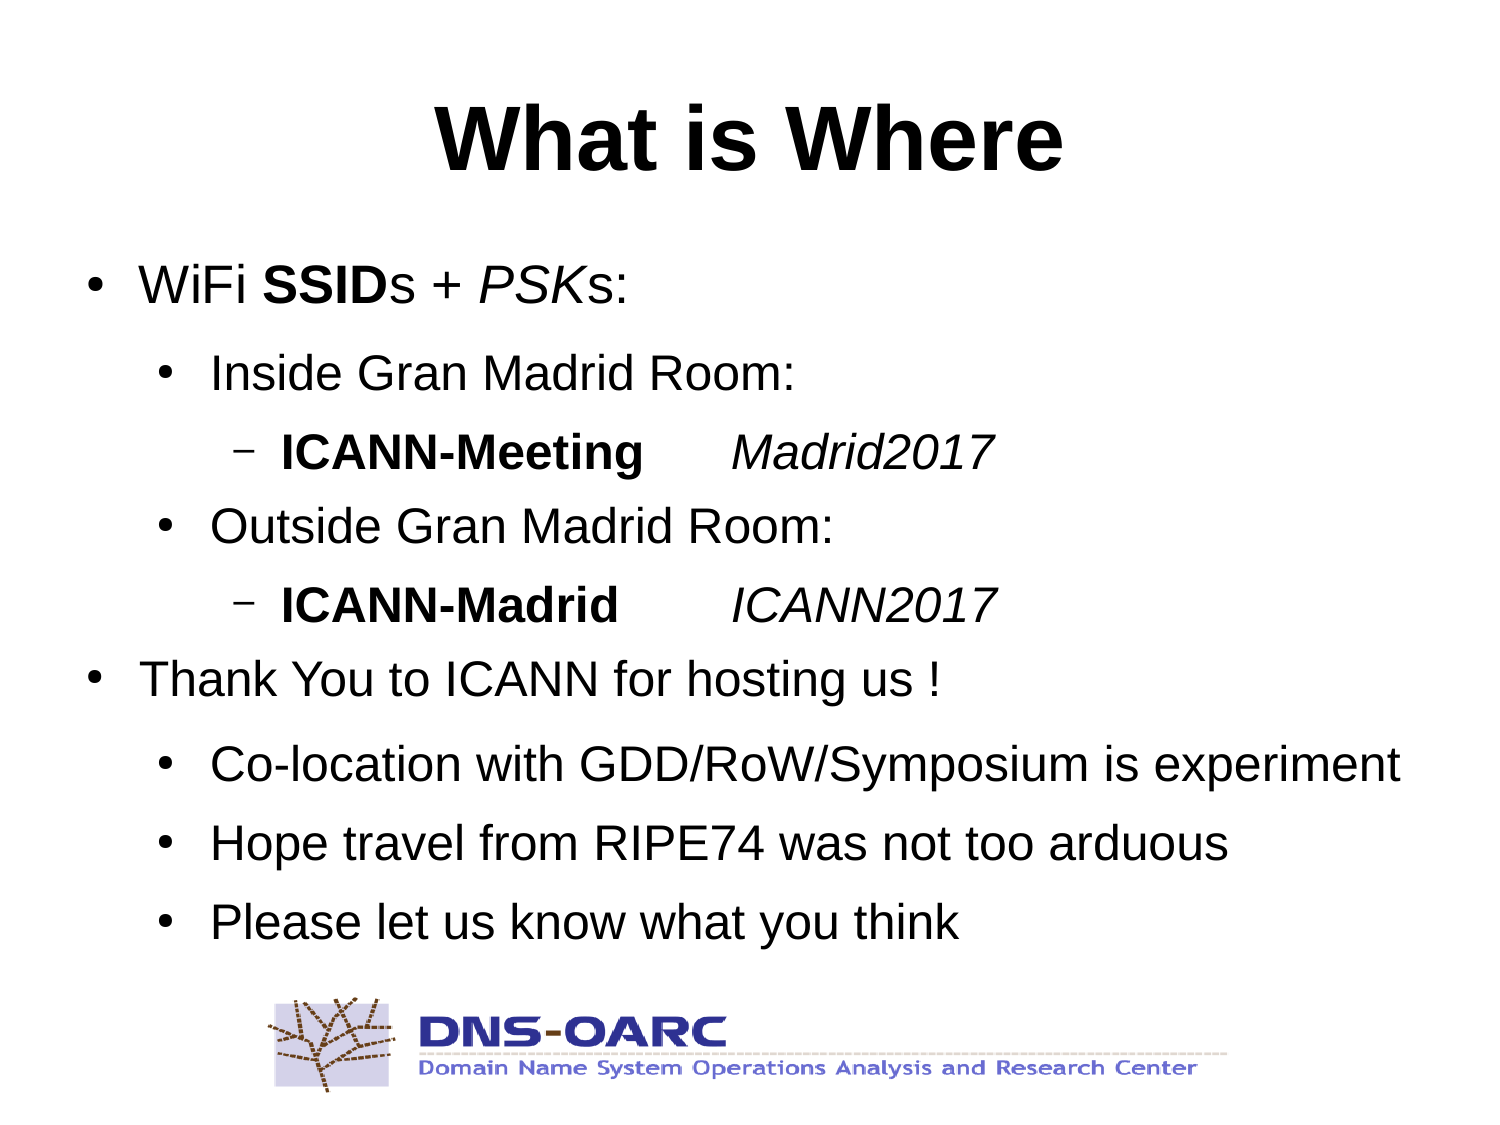

# What is Where
WiFi SSIDs + PSKs:
Inside Gran Madrid Room:
ICANN-Meeting		Madrid2017
Outside Gran Madrid Room:
ICANN-Madrid		ICANN2017
Thank You to ICANN for hosting us !
Co-location with GDD/RoW/Symposium is experiment
Hope travel from RIPE74 was not too arduous
Please let us know what you think